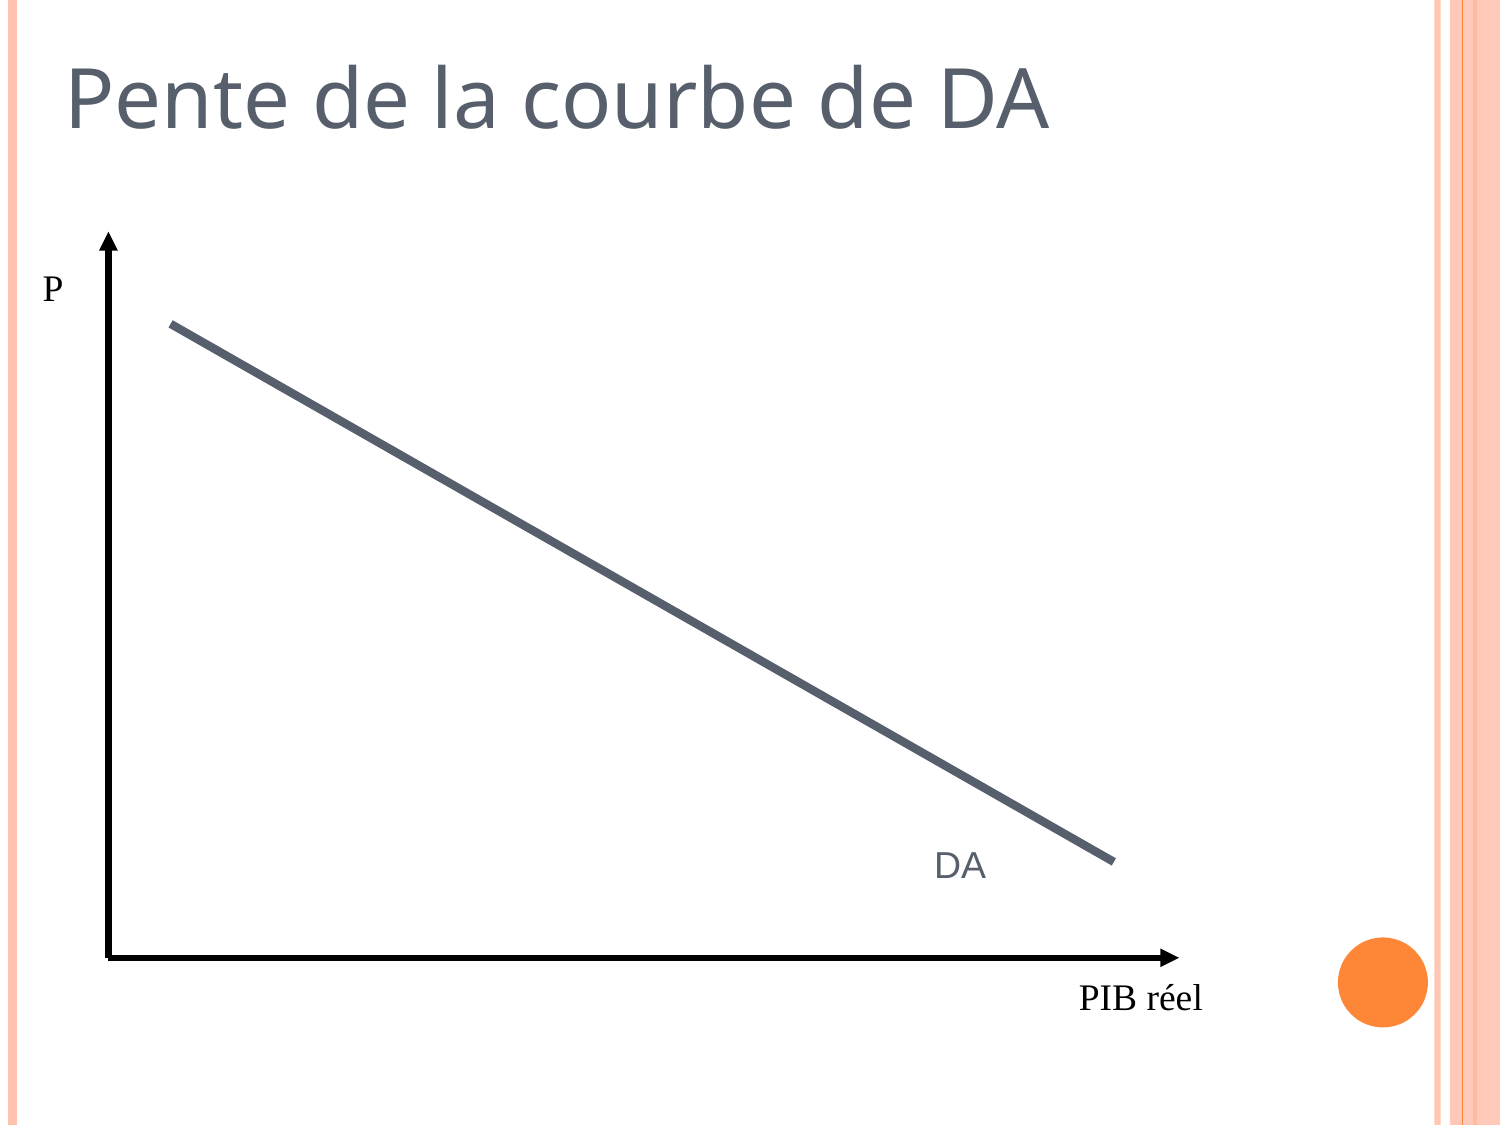

Pente de la courbe de DA
P
DA
PIB réel